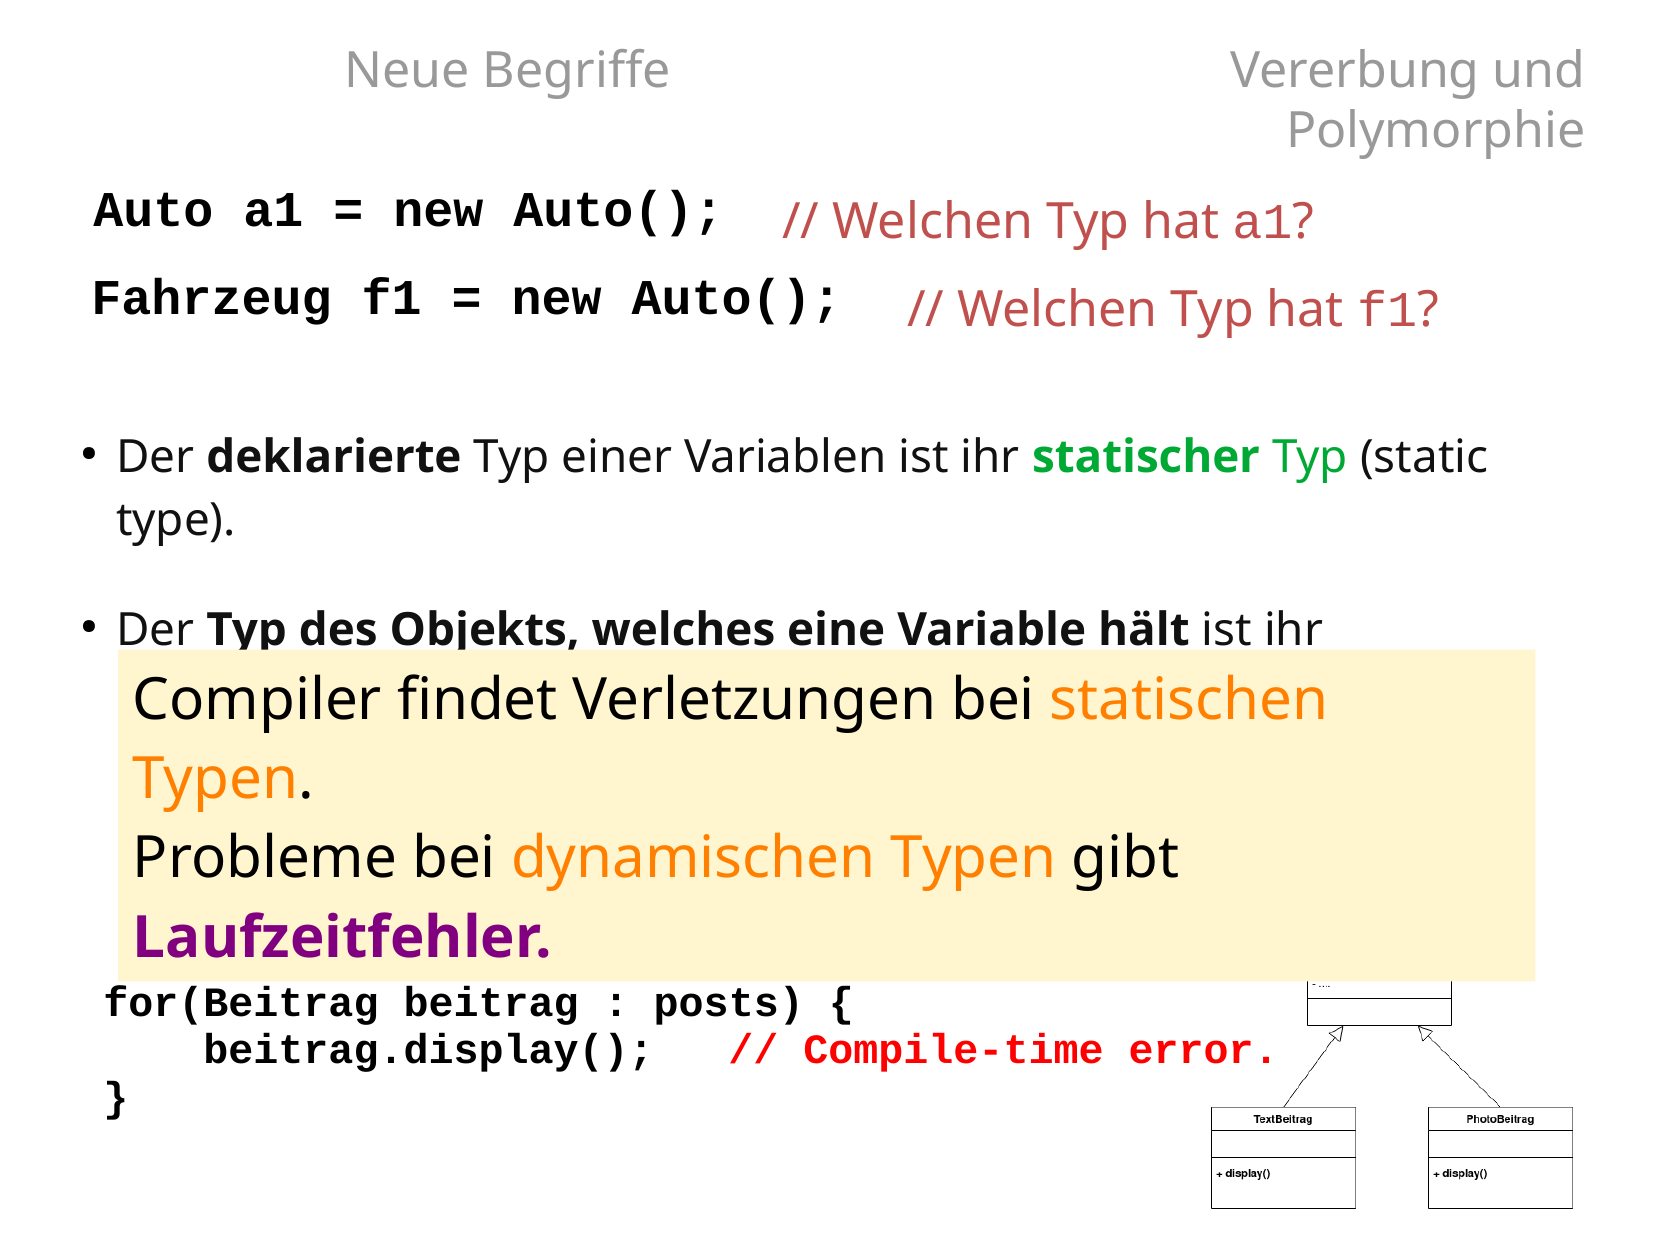

Neue Begriffe 								Vererbung und Polymorphie
Auto a1 = new Auto();
// Welchen Typ hat a1?
Fahrzeug f1 = new Auto();
// Welchen Typ hat f1?
Der deklarierte Typ einer Variablen ist ihr statischer Typ (static type).
Der Typ des Objekts, welches eine Variable hält ist ihr dynamischer Typ (dynamic type)
Compiler findet Verletzungen bei statischen Typen.
Probleme bei dynamischen Typen gibt Laufzeitfehler.
for(Beitrag beitrag : posts) {
 beitrag.display(); // Compile-time error.
}